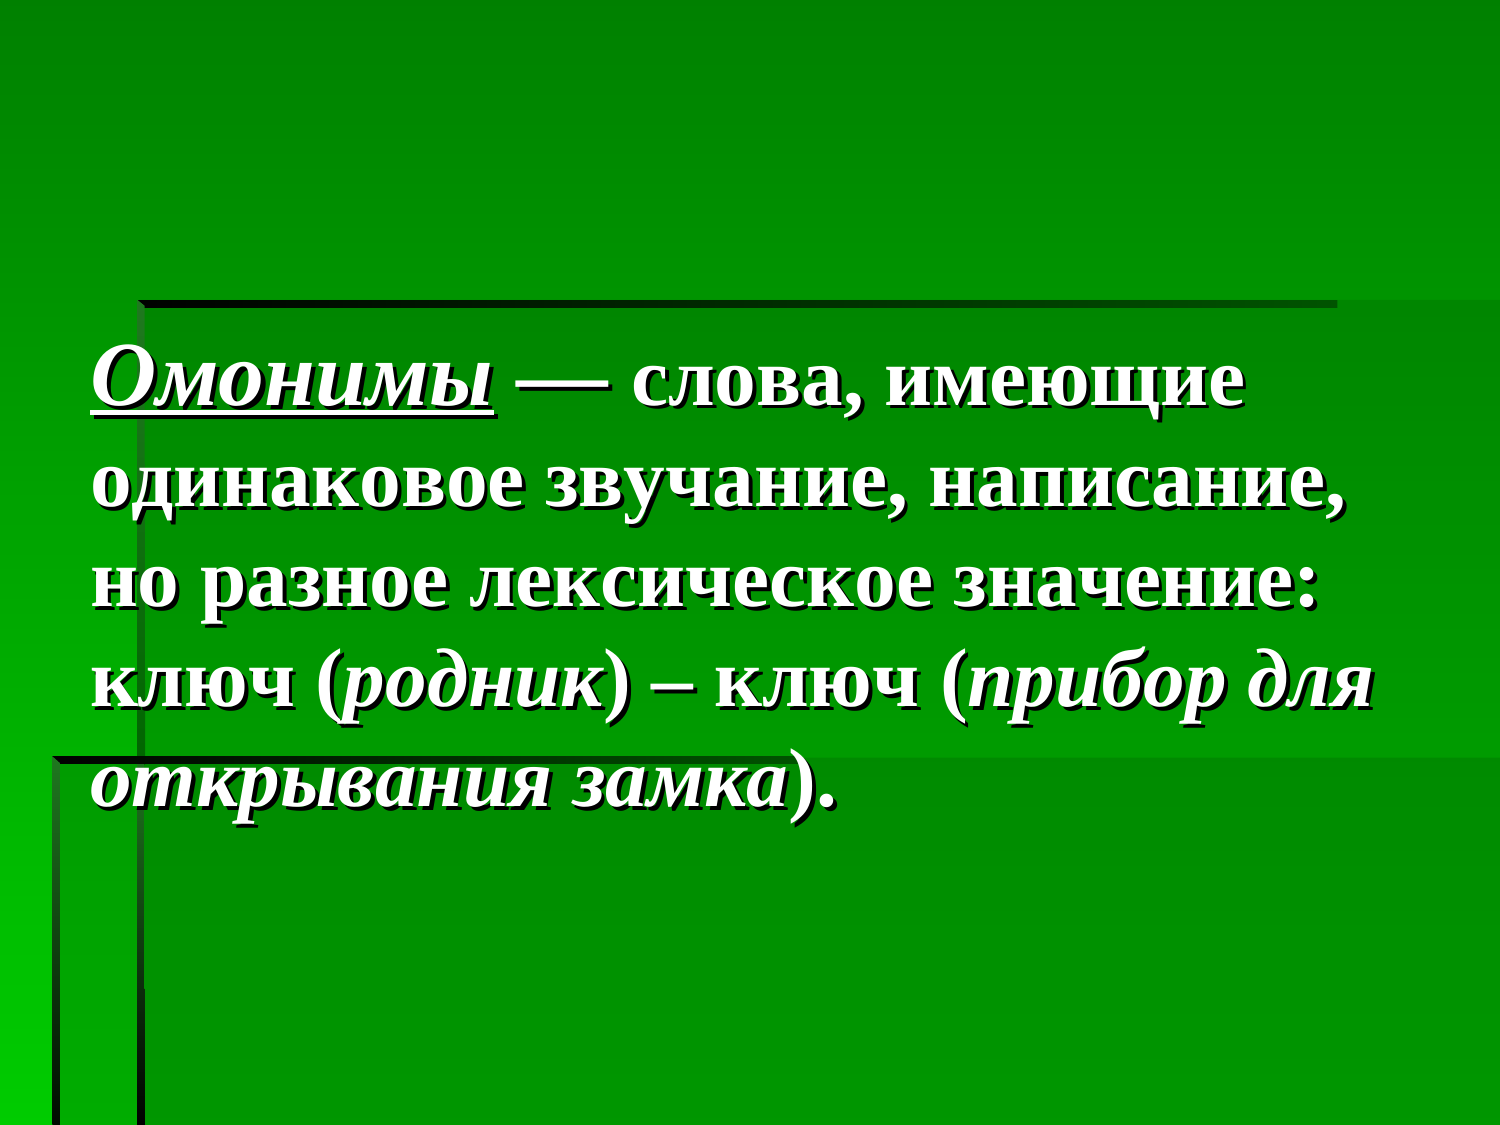

# Омонимы — слова, имеющие одинаковое звучание, написание, но разное лексическое значение: ключ (родник) – ключ (прибор для открывания замка).